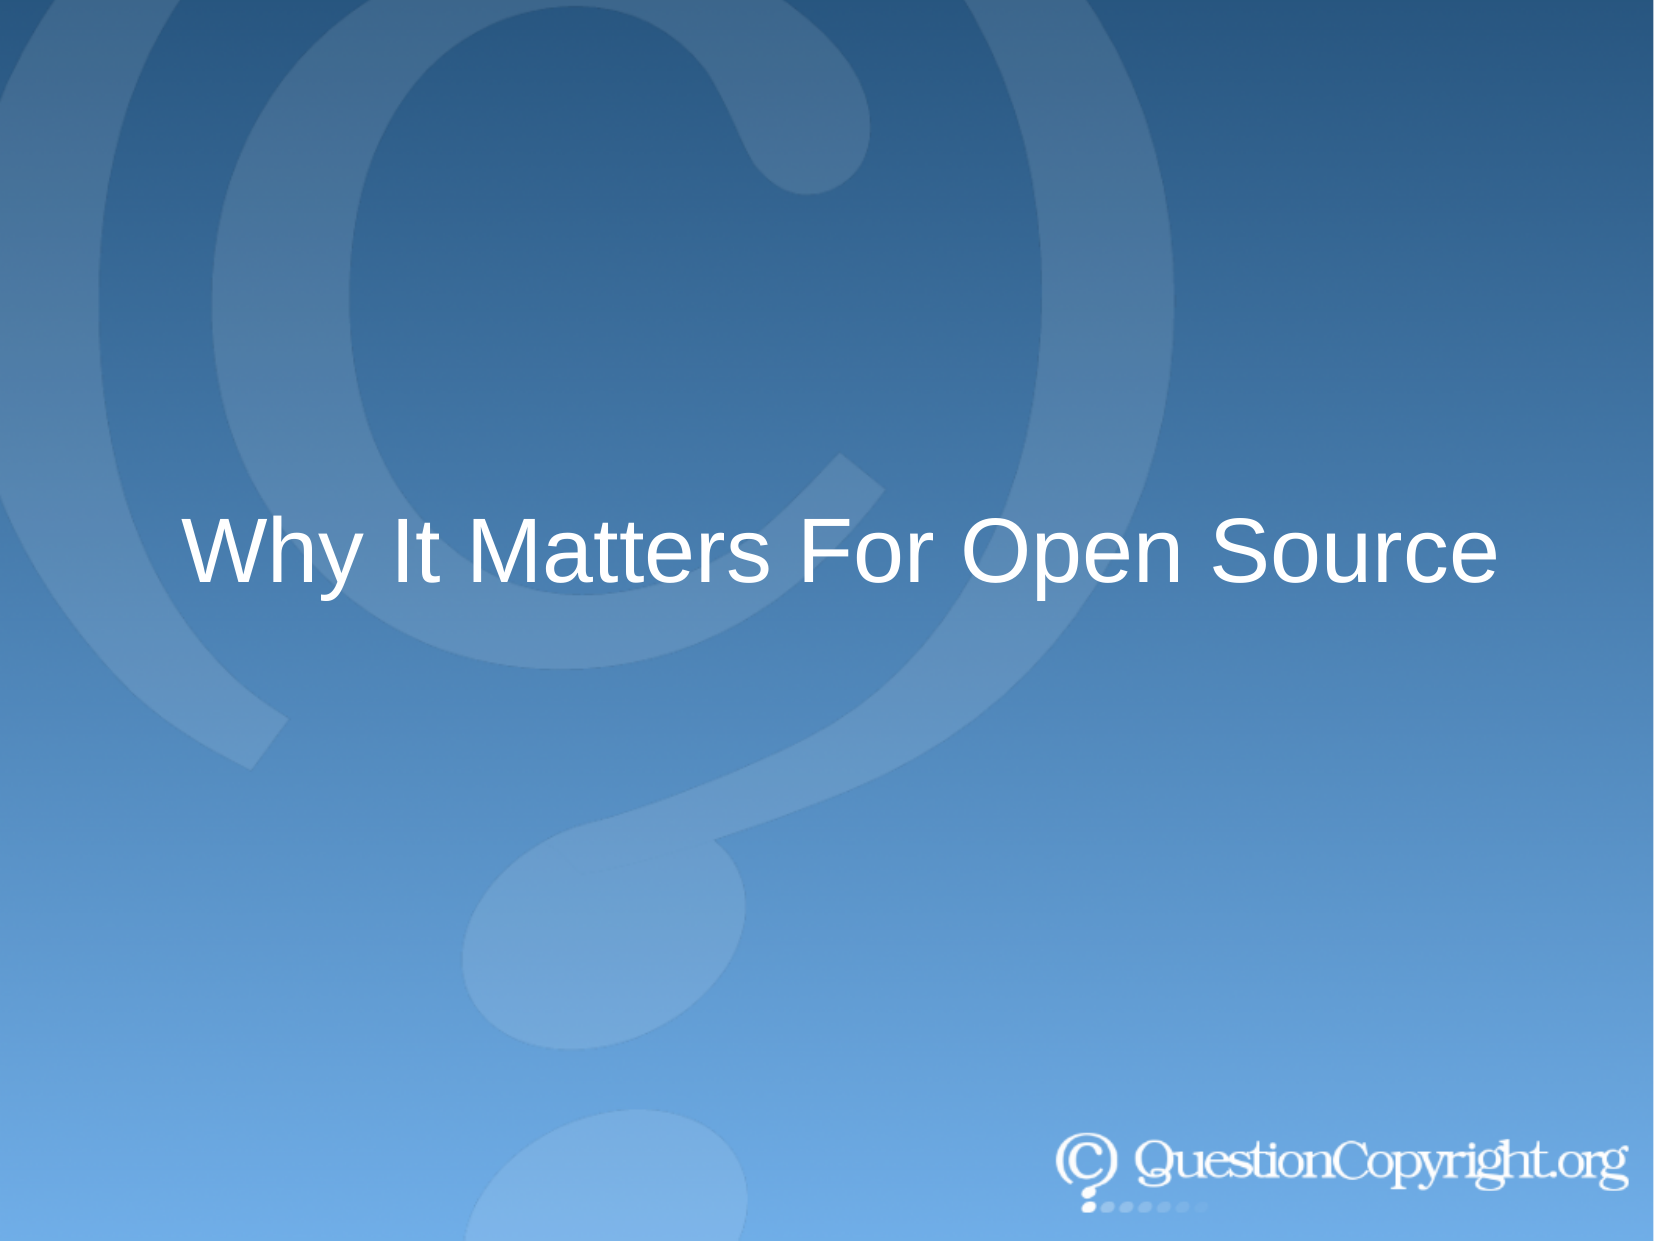

# Why It Matters For Open Source